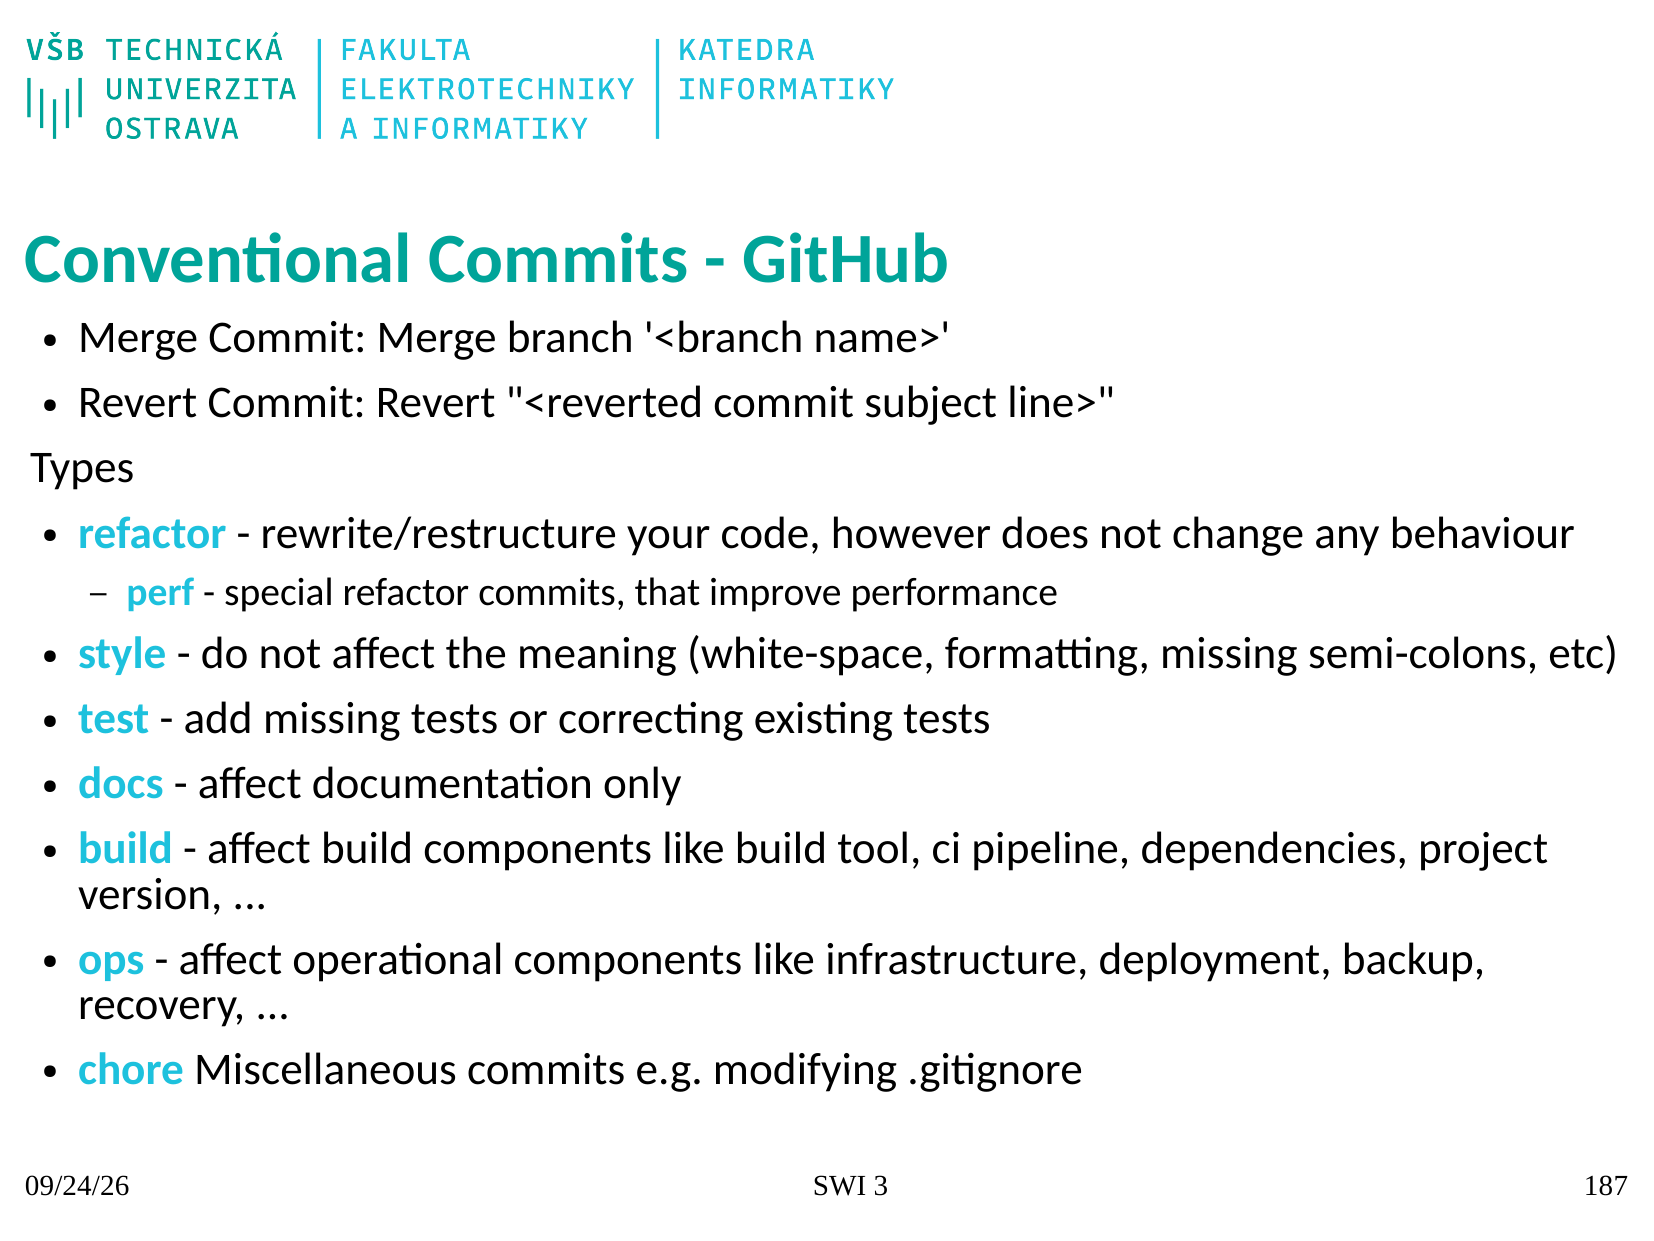

# Conventional Commits - GitHub
Merge Commit: Merge branch '<branch name>'
Revert Commit: Revert "<reverted commit subject line>"
Types
refactor - rewrite/restructure your code, however does not change any behaviour
perf - special refactor commits, that improve performance
style - do not affect the meaning (white-space, formatting, missing semi-colons, etc)
test - add missing tests or correcting existing tests
docs - affect documentation only
build - affect build components like build tool, ci pipeline, dependencies, project version, ...
ops - affect operational components like infrastructure, deployment, backup, recovery, ...
chore Miscellaneous commits e.g. modifying .gitignore
SWI 3
187